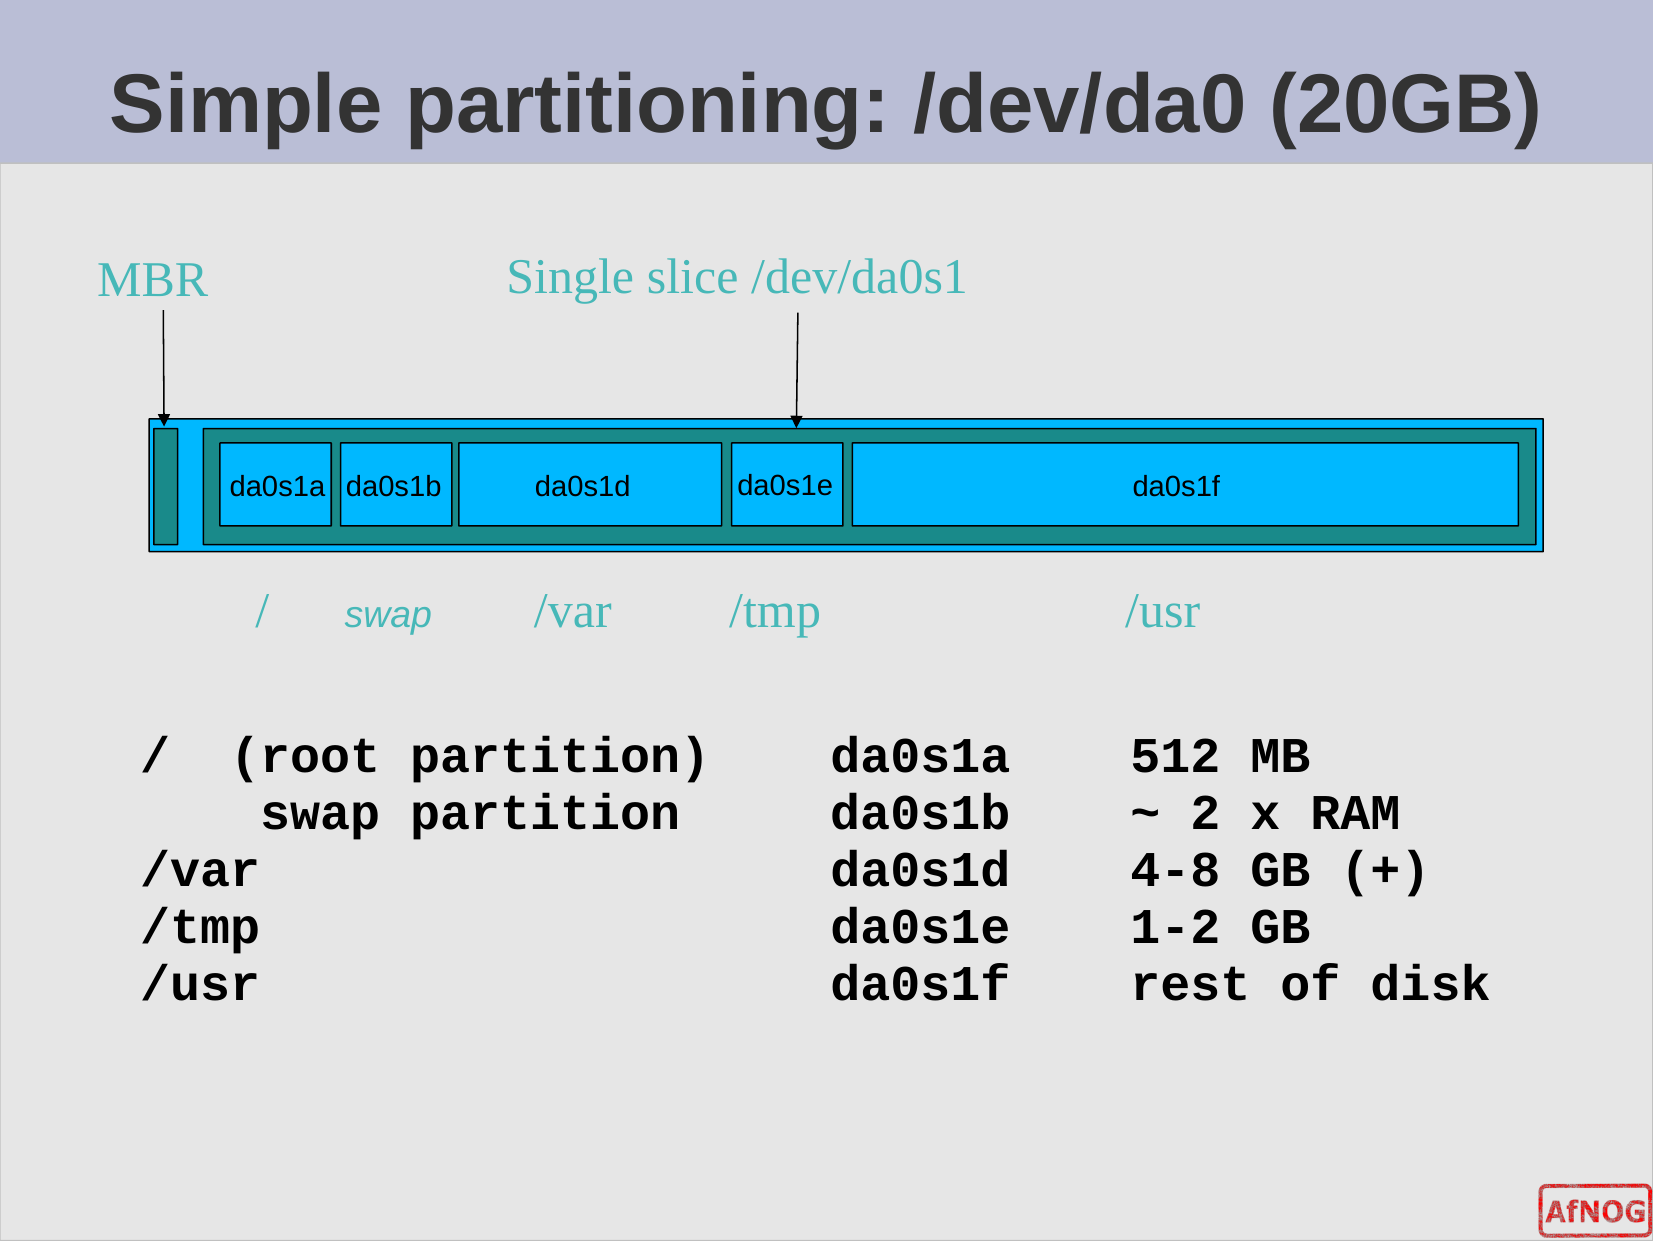

# Simple partitioning: /dev/da0 (20GB)
Single slice /dev/da0s1
MBR
da0s1e
 da0s1a
da0s1b
da0s1d
da0s1f
/
/var
/tmp
/usr
swap
/ (root partition) da0s1a 512 MB
 swap partition da0s1b ~ 2 x RAM
/var da0s1d 4-8 GB (+)
/tmp da0s1e 1-2 GB
/usr da0s1f rest of disk